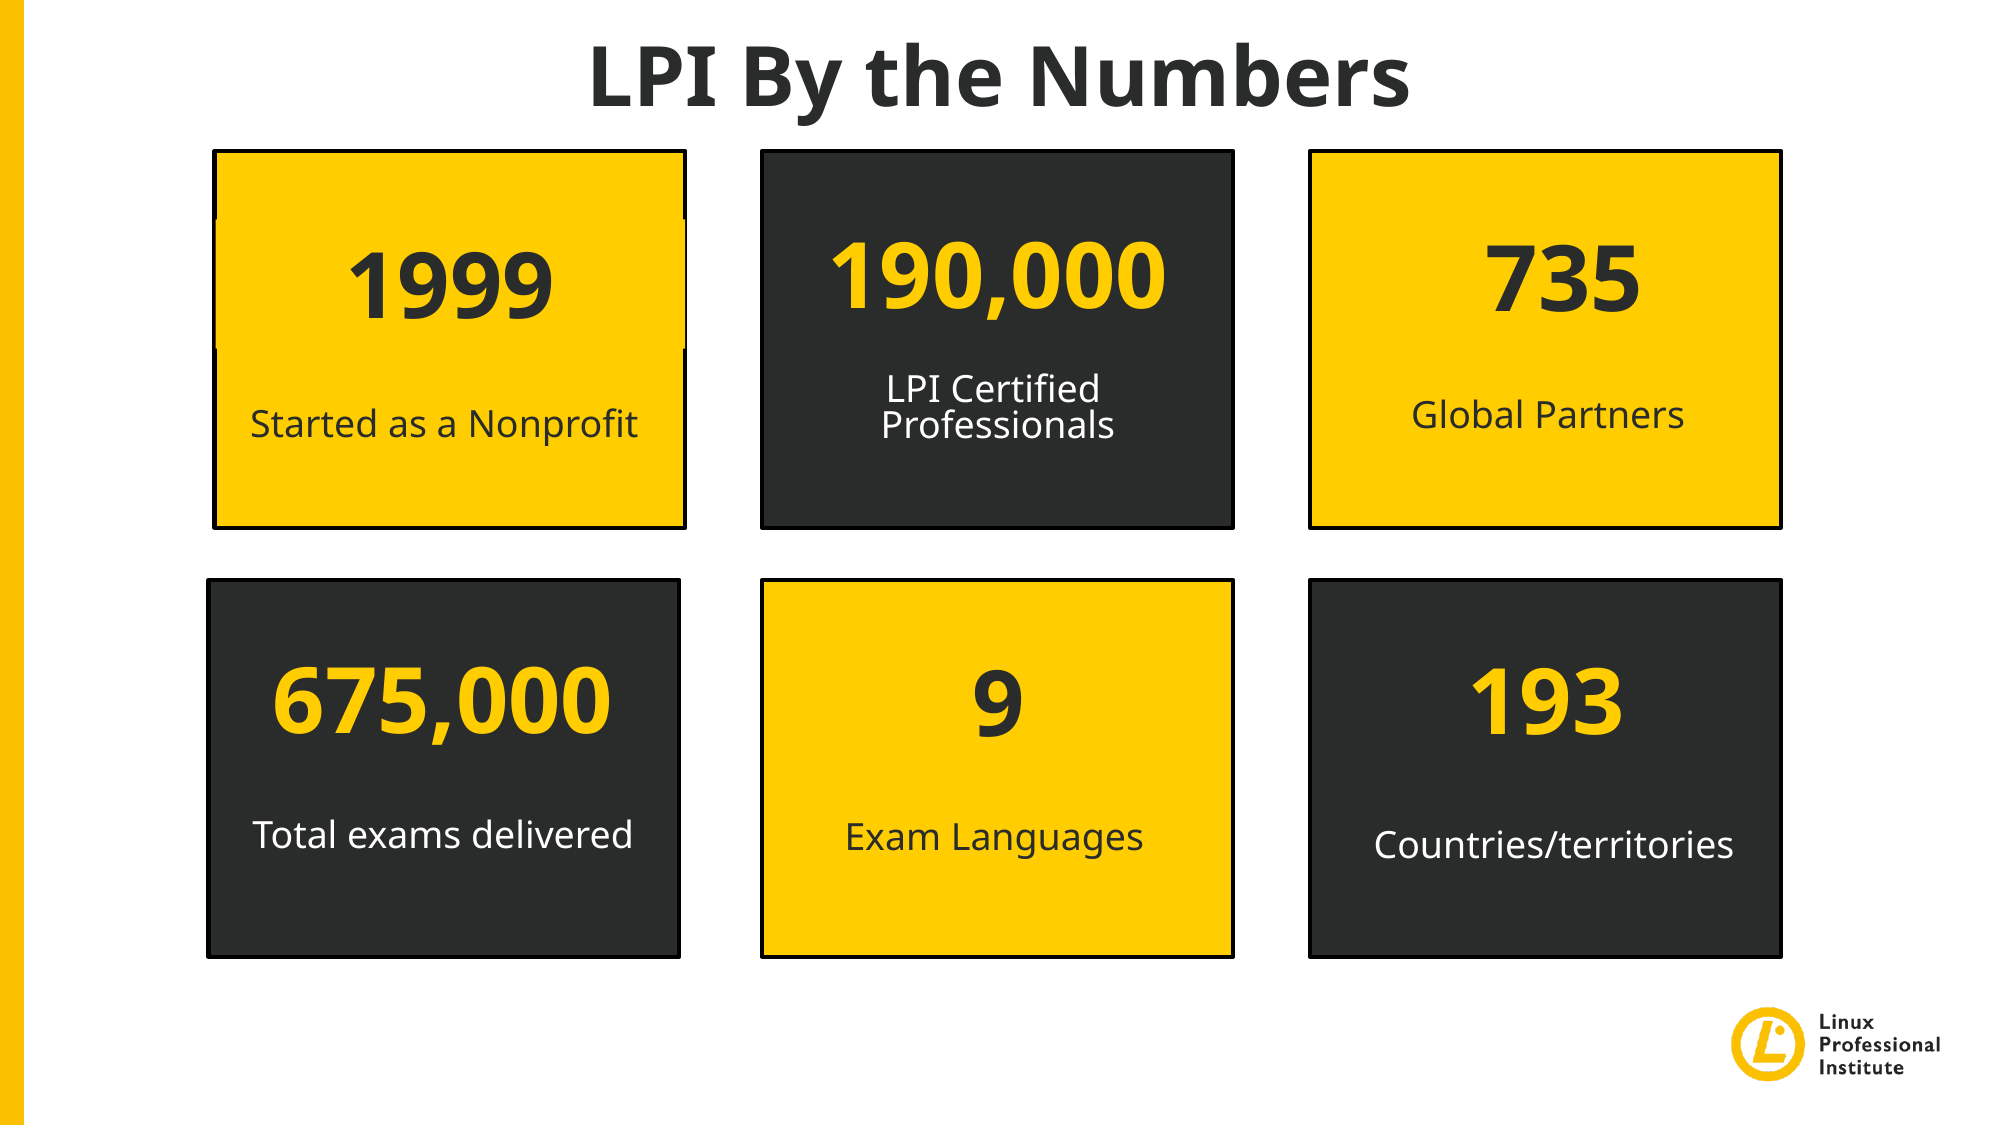

LPI By the Numbers
1999
Started as a Nonprofit
190,000
735
LPI Certified
Professionals
Global Partners
675,000
Total exams delivered
193
9
Exam Languages
Countries/territories